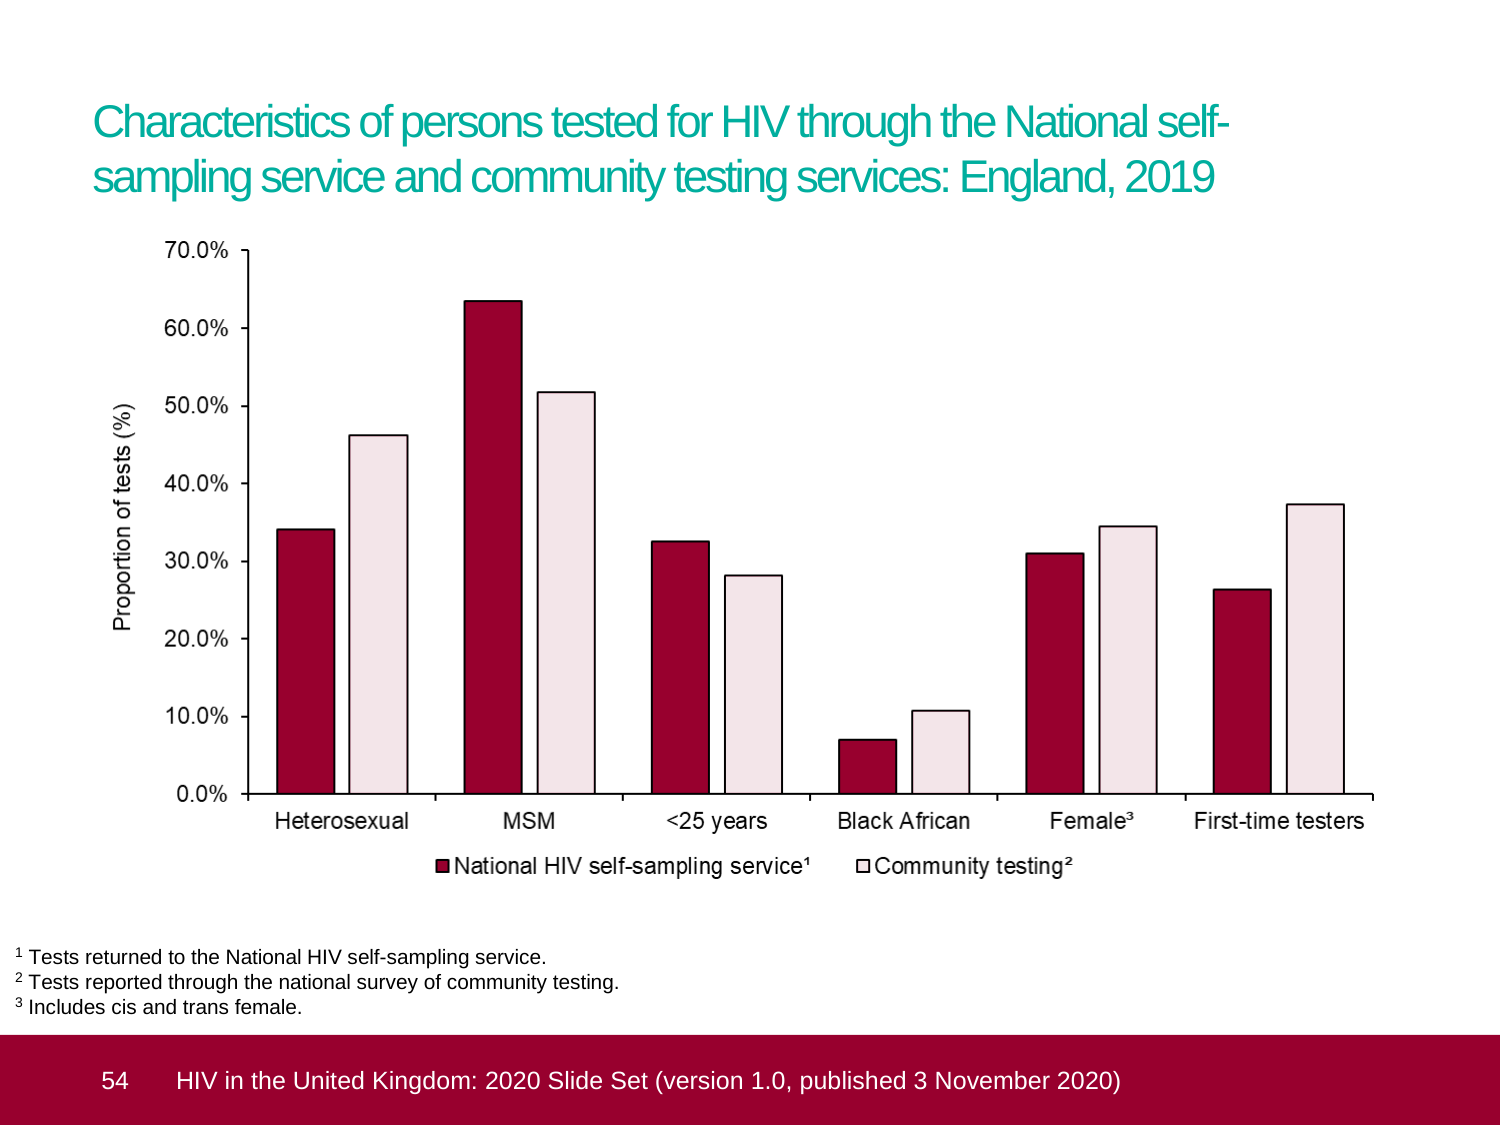

# Characteristics of persons tested for HIV through the National self-sampling service and community testing services: England, 2019
1 Tests returned to the National HIV self-sampling service.
2 Tests reported through the national survey of community testing.
3 Includes cis and trans female.
HIV in the United Kingdom: 2020 Slide Set (version 1.0, published 3 November 2020)